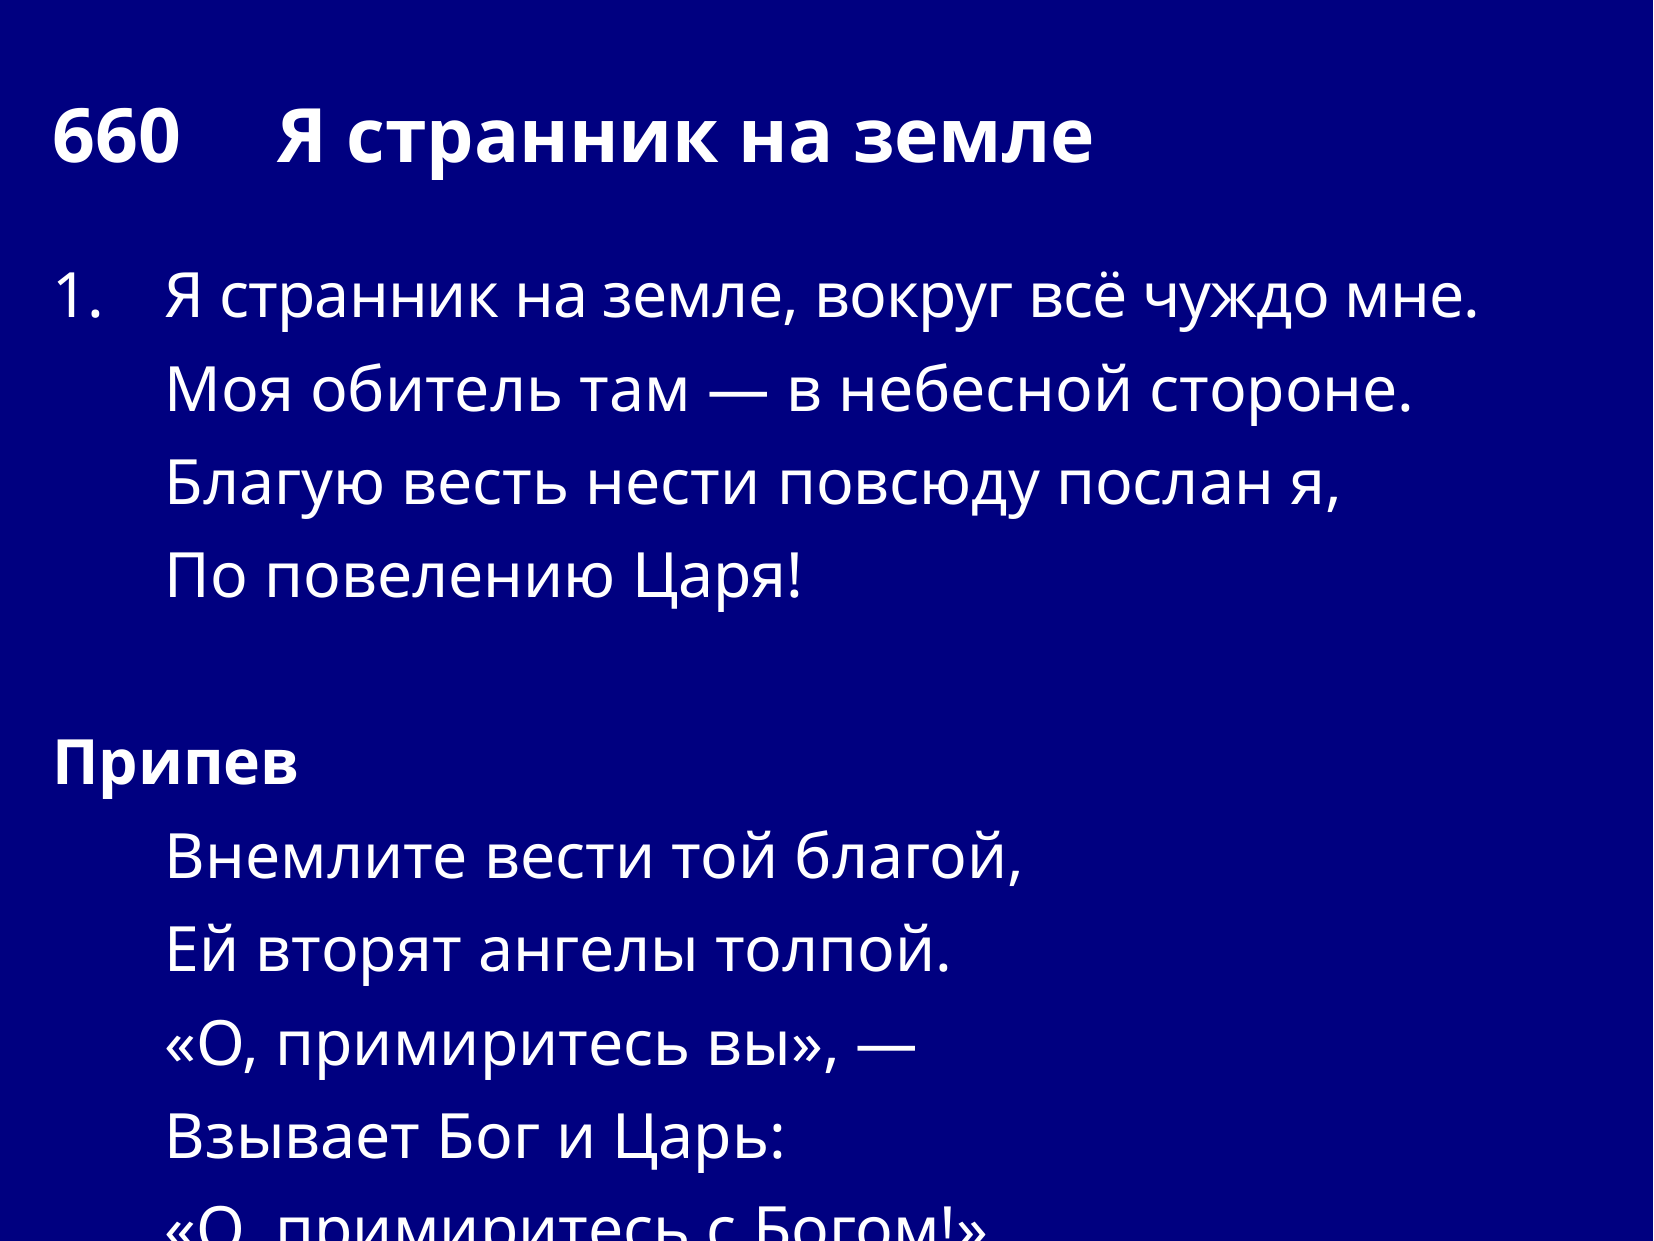

660	Я странник на земле
1.	Я странник на земле, вокруг всё чуждо мне.
	Моя обитель там — в небесной стороне.
	Благую весть нести повсюду послан я,
	По повелению Царя!
Припев
	Внемлите вести той благой,
	Ей вторят ангелы толпой.
	«О, примиритесь вы», —
	Взывает Бог и Царь:
	«О, примиритесь с Богом!»